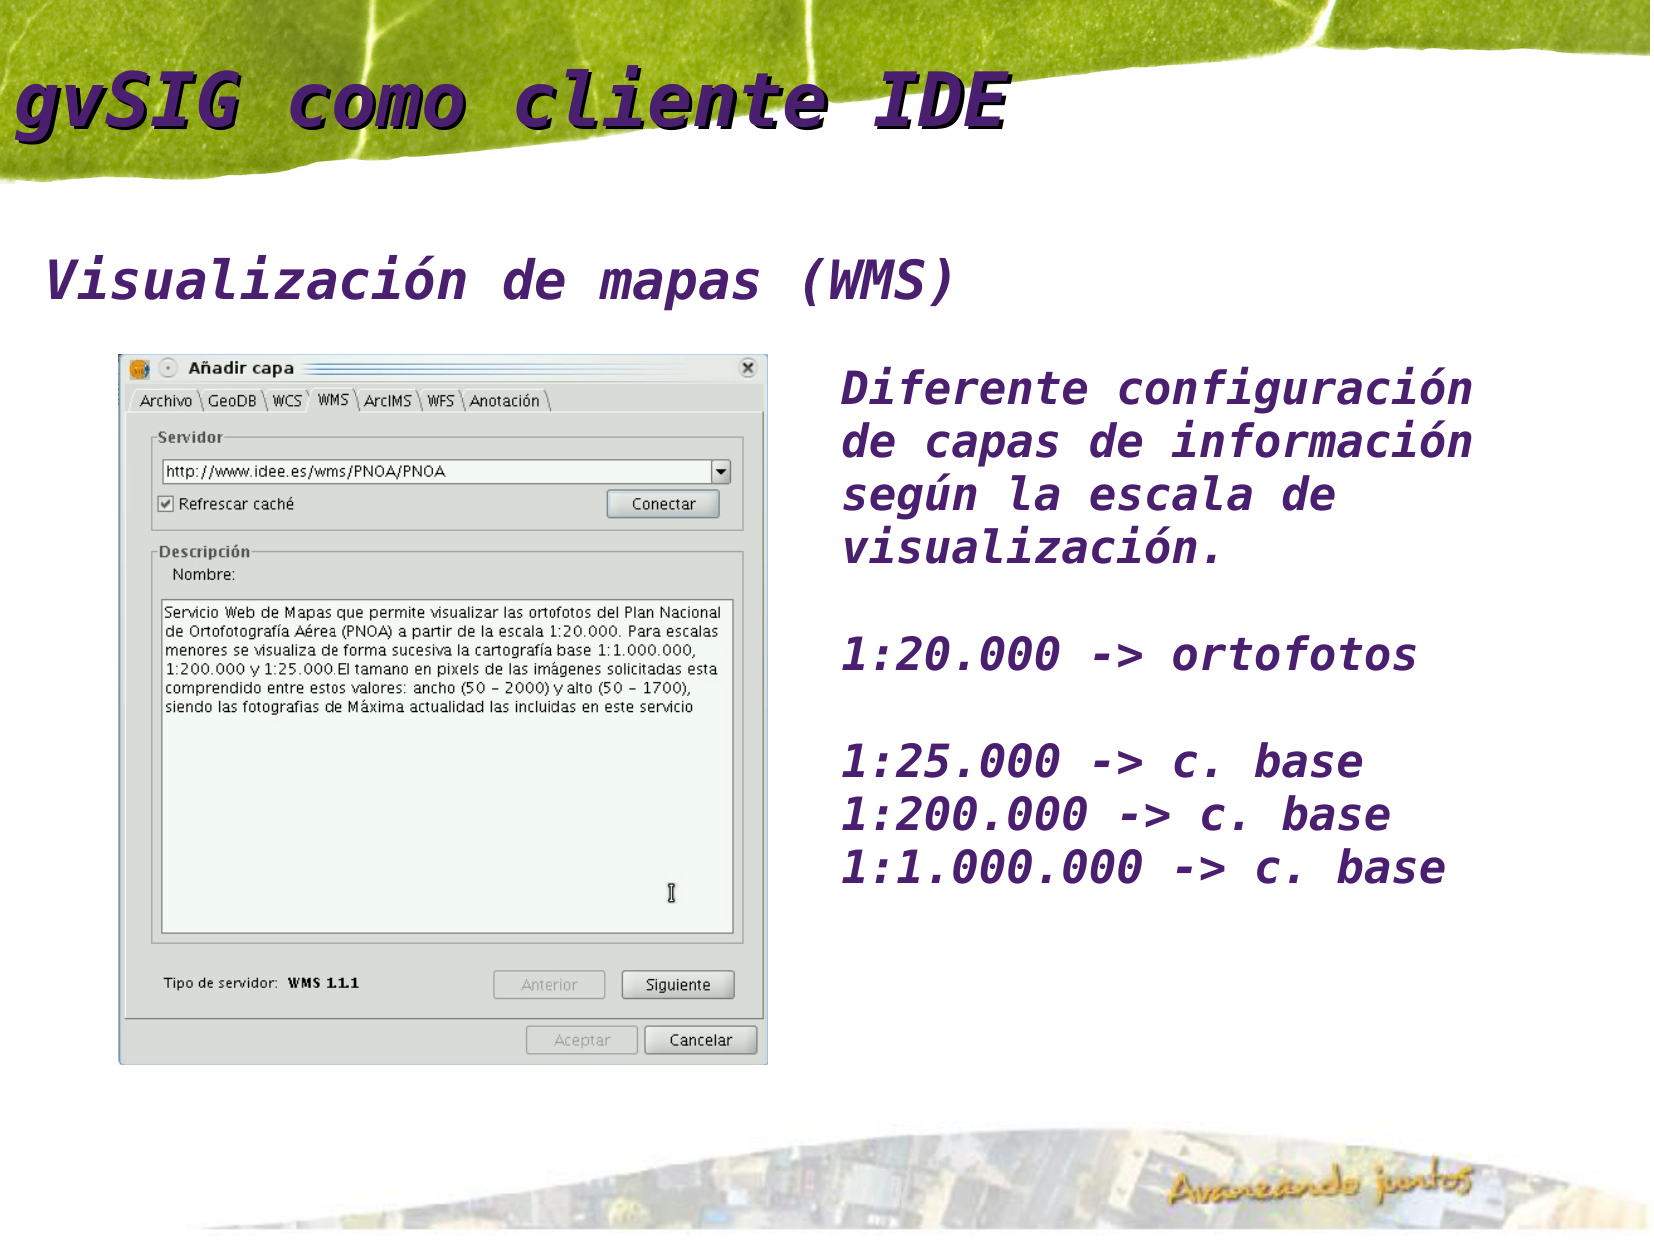

gvSIG como cliente IDE
Visualización de mapas (WMS)
Diferente configuración de capas de información según la escala de visualización.
1:20.000 -> ortofotos
1:25.000 -> c. base
1:200.000 -> c. base
1:1.000.000 -> c. base